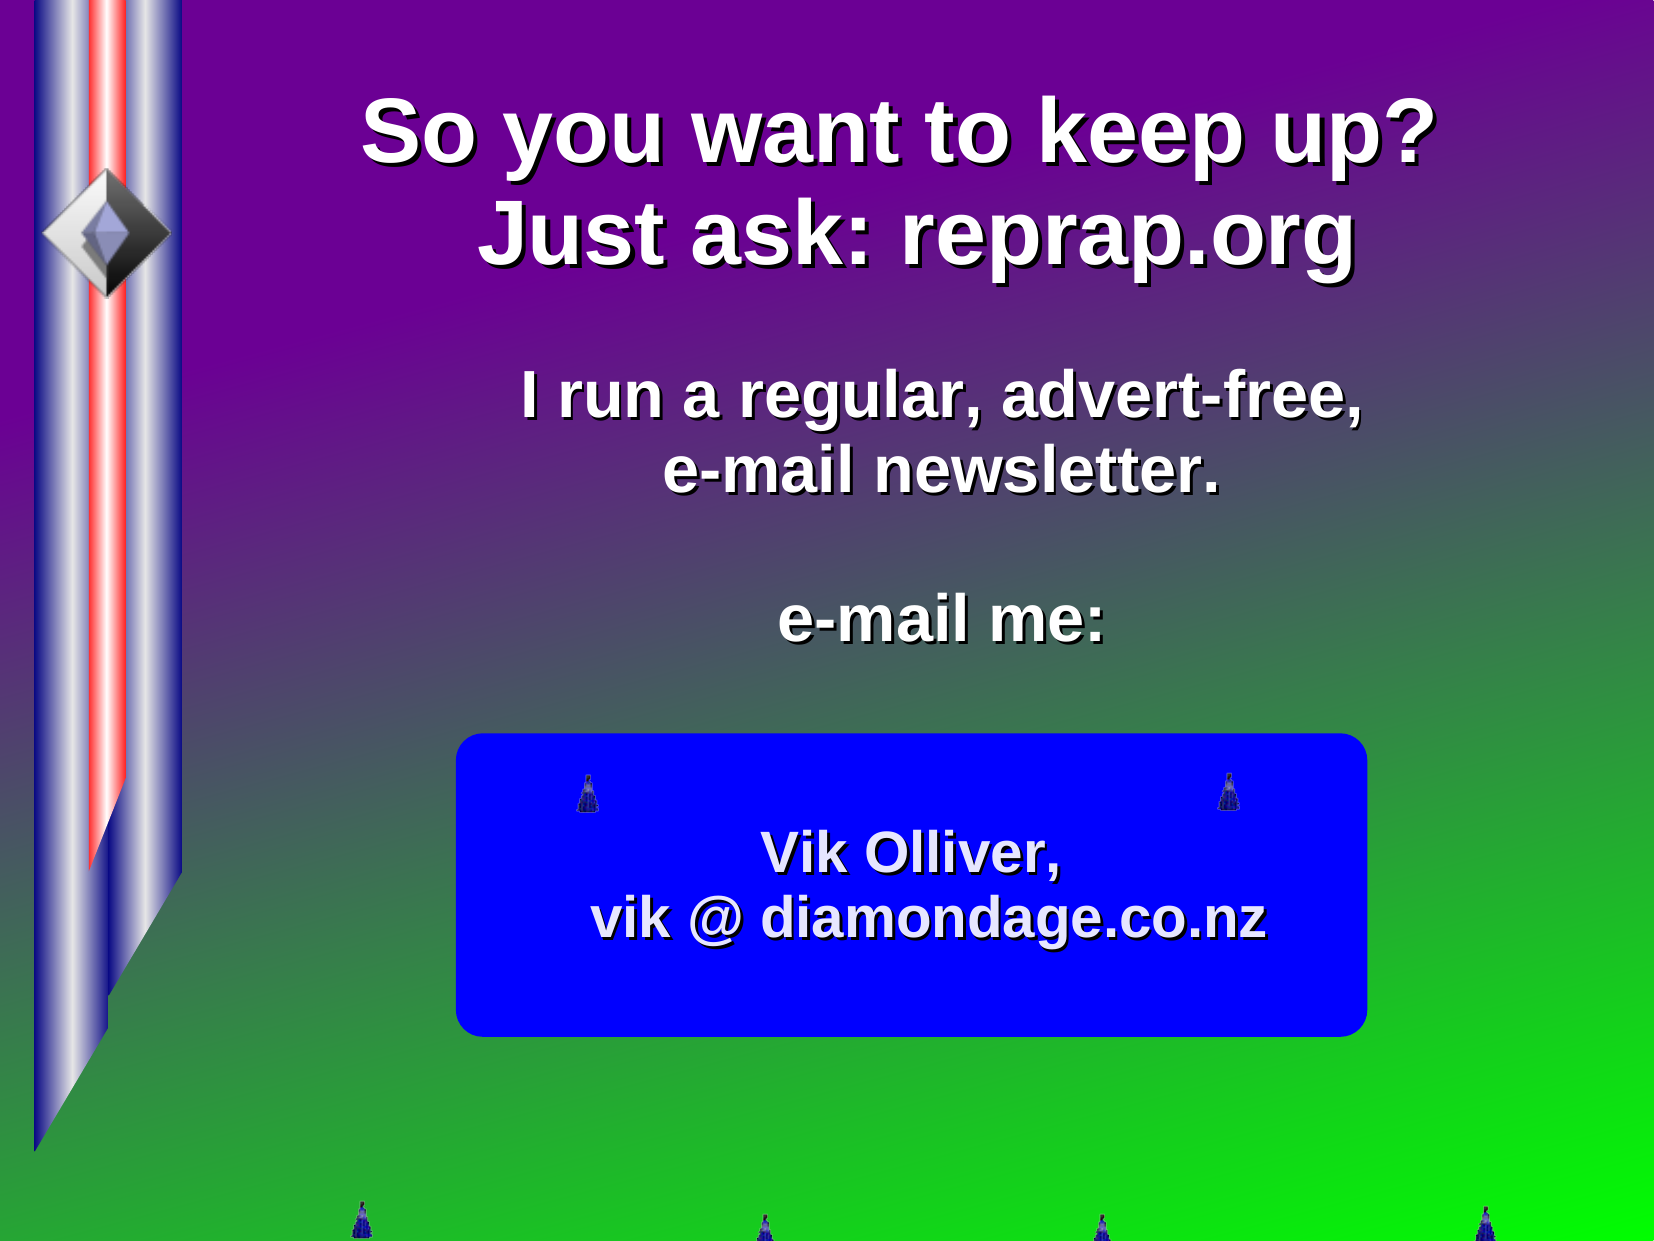

# So you want to keep up? Just ask: reprap.org
I run a regular, advert-free,
e-mail newsletter.
e-mail me:
Vik Olliver,
vik @ diamondage.co.nz